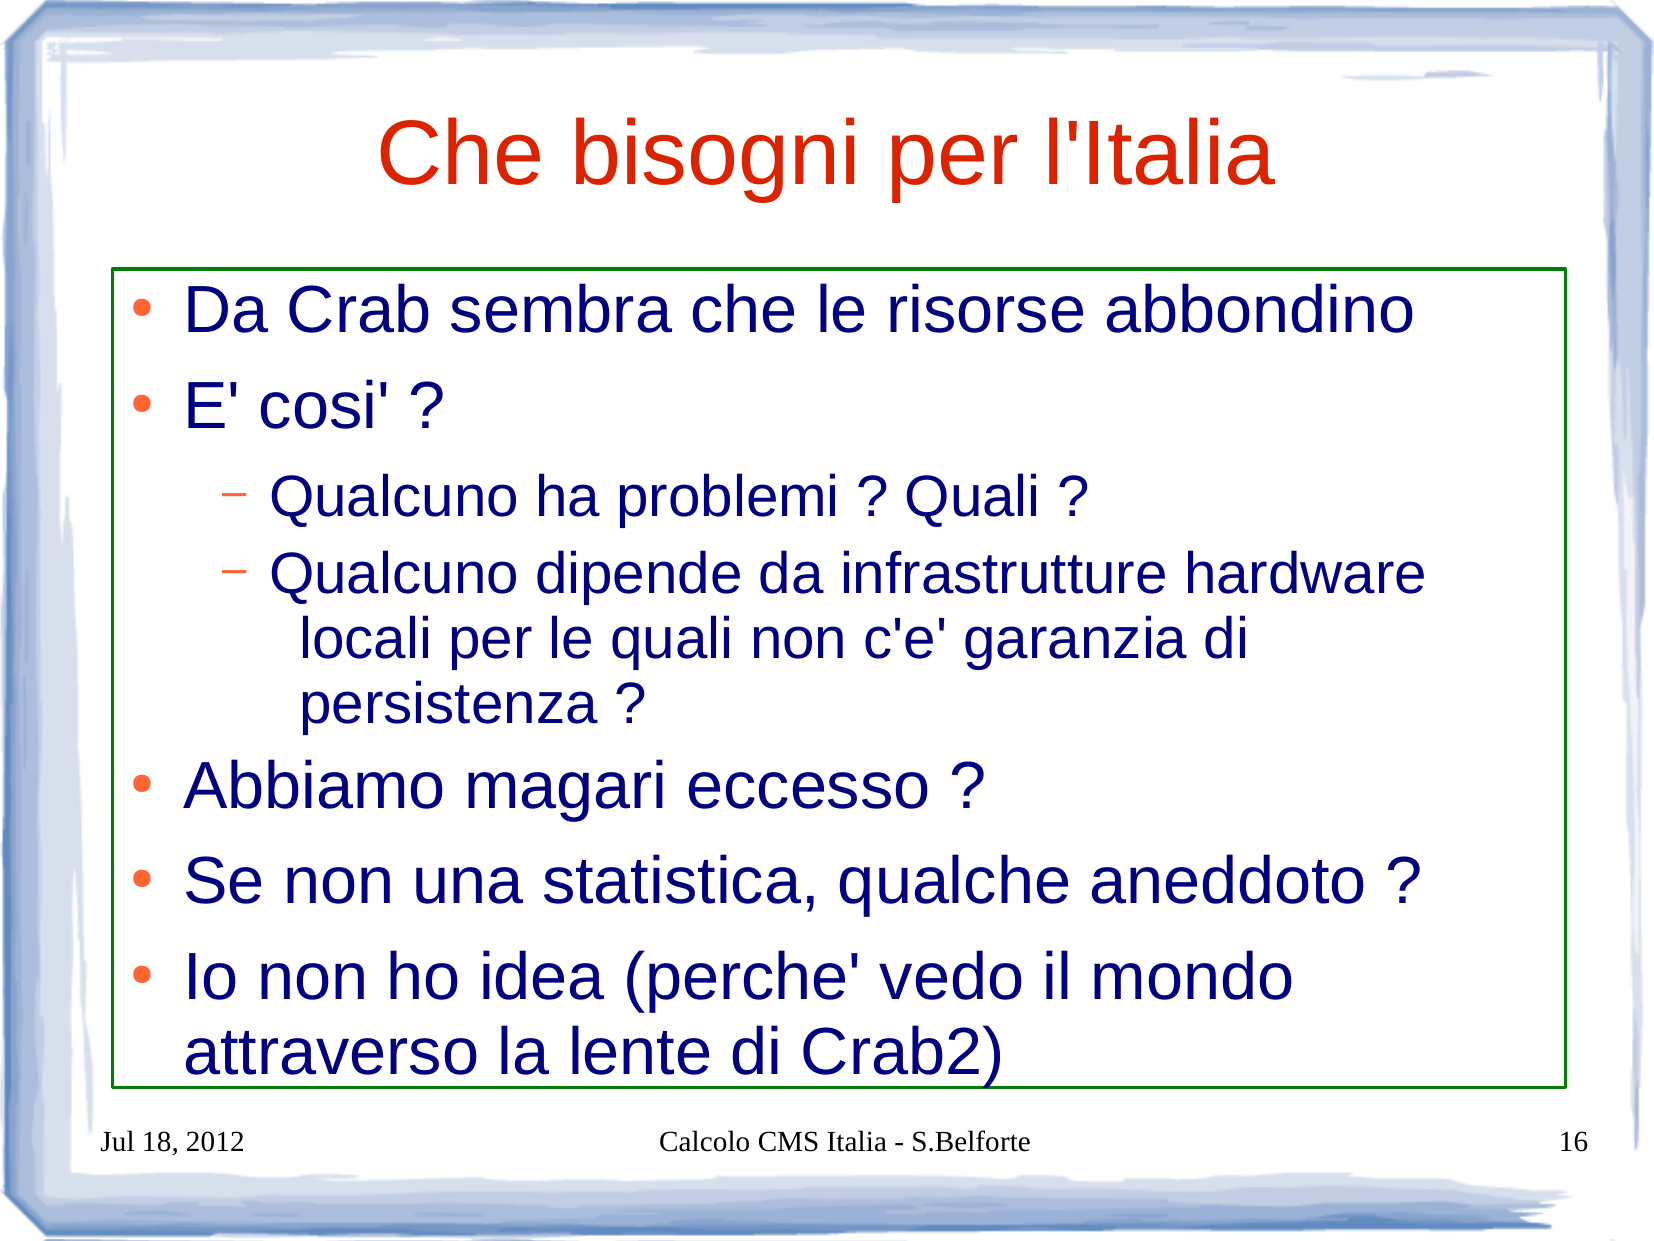

# Che bisogni per l'Italia
Da Crab sembra che le risorse abbondino
E' cosi' ?
Qualcuno ha problemi ? Quali ?
Qualcuno dipende da infrastrutture hardware locali per le quali non c'e' garanzia di persistenza ?
Abbiamo magari eccesso ?
Se non una statistica, qualche aneddoto ?
Io non ho idea (perche' vedo il mondo attraverso la lente di Crab2)
Jul 18, 2012
Calcolo CMS Italia - S.Belforte
16